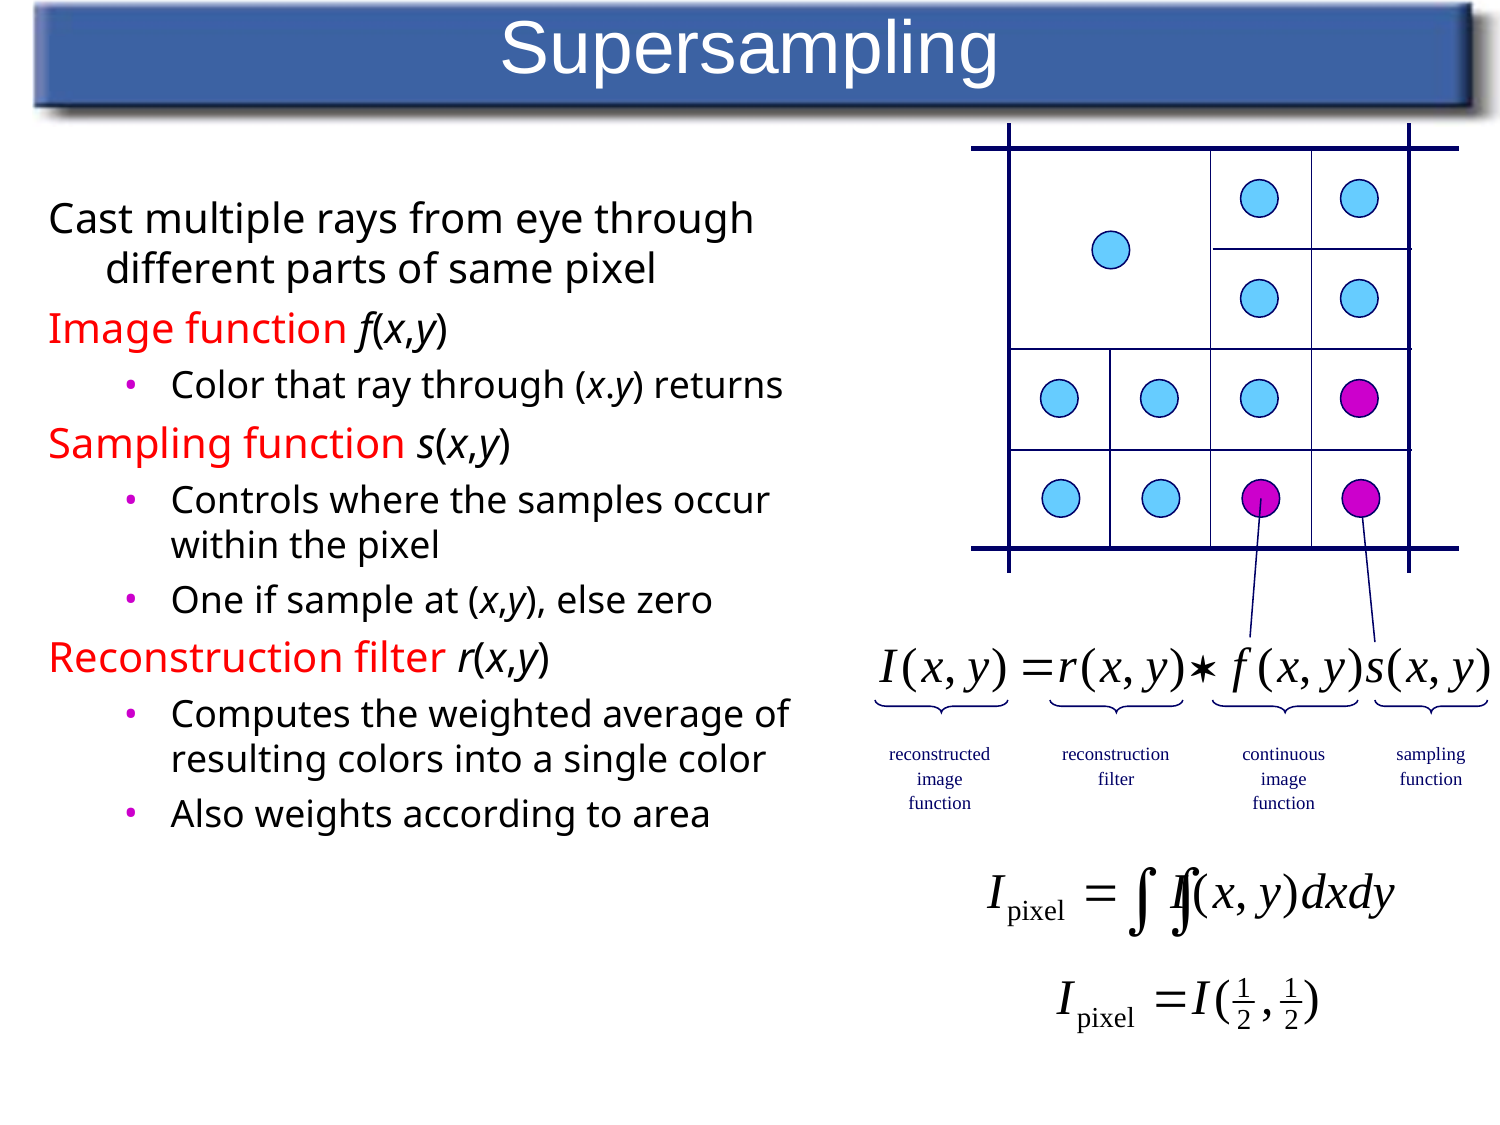

# Supersampling
Cast multiple rays from eye through different parts of same pixel
Image function f(x,y)
Color that ray through (x.y) returns
Sampling function s(x,y)
Controls where the samples occur within the pixel
One if sample at (x,y), else zero
Reconstruction filter r(x,y)
Computes the weighted average of resulting colors into a single color
Also weights according to area
reconstructed
image
function
reconstruction
filter
continuous
image
function
sampling
function